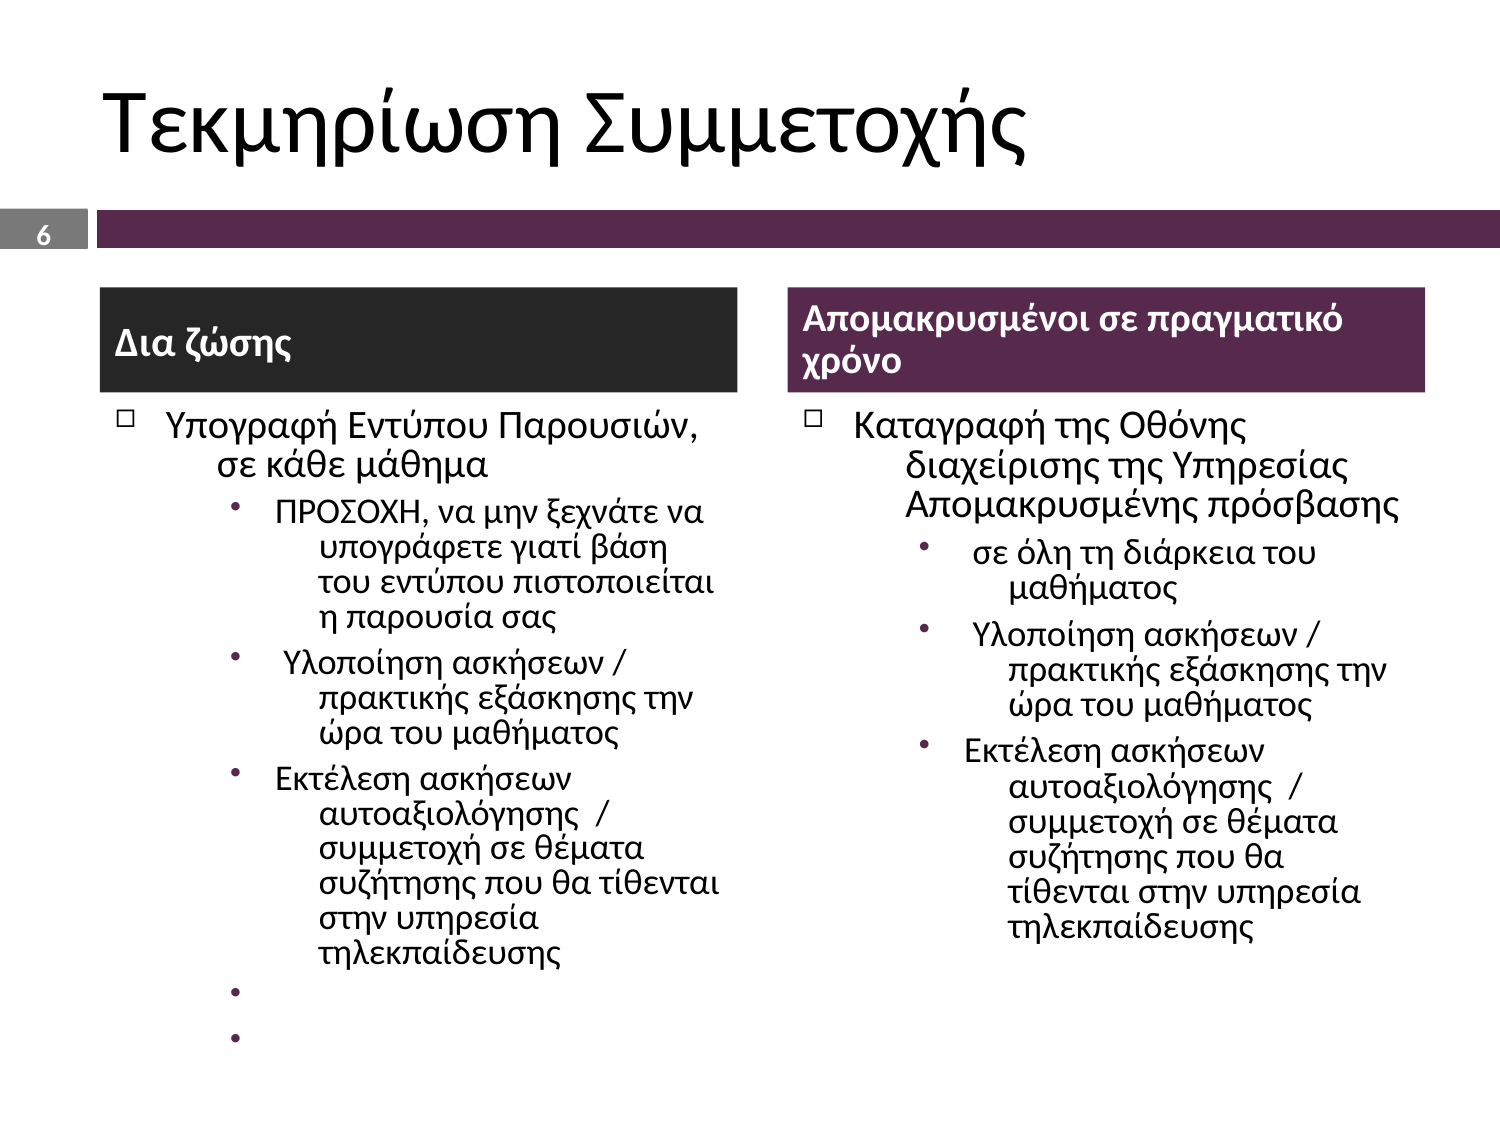

# Τεκμηρίωση Συμμετοχής
Δια ζώσης
Απομακρυσμένοι σε πραγματικό χρόνο
Υπογραφή Εντύπου Παρουσιών, σε κάθε μάθημα
ΠΡΟΣΟΧΗ, να μην ξεχνάτε να υπογράφετε γιατί βάση του εντύπου πιστοποιείται η παρουσία σας
 Υλοποίηση ασκήσεων / πρακτικής εξάσκησης την ώρα του μαθήματος
Εκτέλεση ασκήσεων αυτοαξιολόγησης / συμμετοχή σε θέματα συζήτησης που θα τίθενται στην υπηρεσία τηλεκπαίδευσης
Καταγραφή της Οθόνης διαχείρισης της Υπηρεσίας Απομακρυσμένης πρόσβασης
 σε όλη τη διάρκεια του μαθήματος
 Υλοποίηση ασκήσεων / πρακτικής εξάσκησης την ώρα του μαθήματος
Εκτέλεση ασκήσεων αυτοαξιολόγησης / συμμετοχή σε θέματα συζήτησης που θα τίθενται στην υπηρεσία τηλεκπαίδευσης